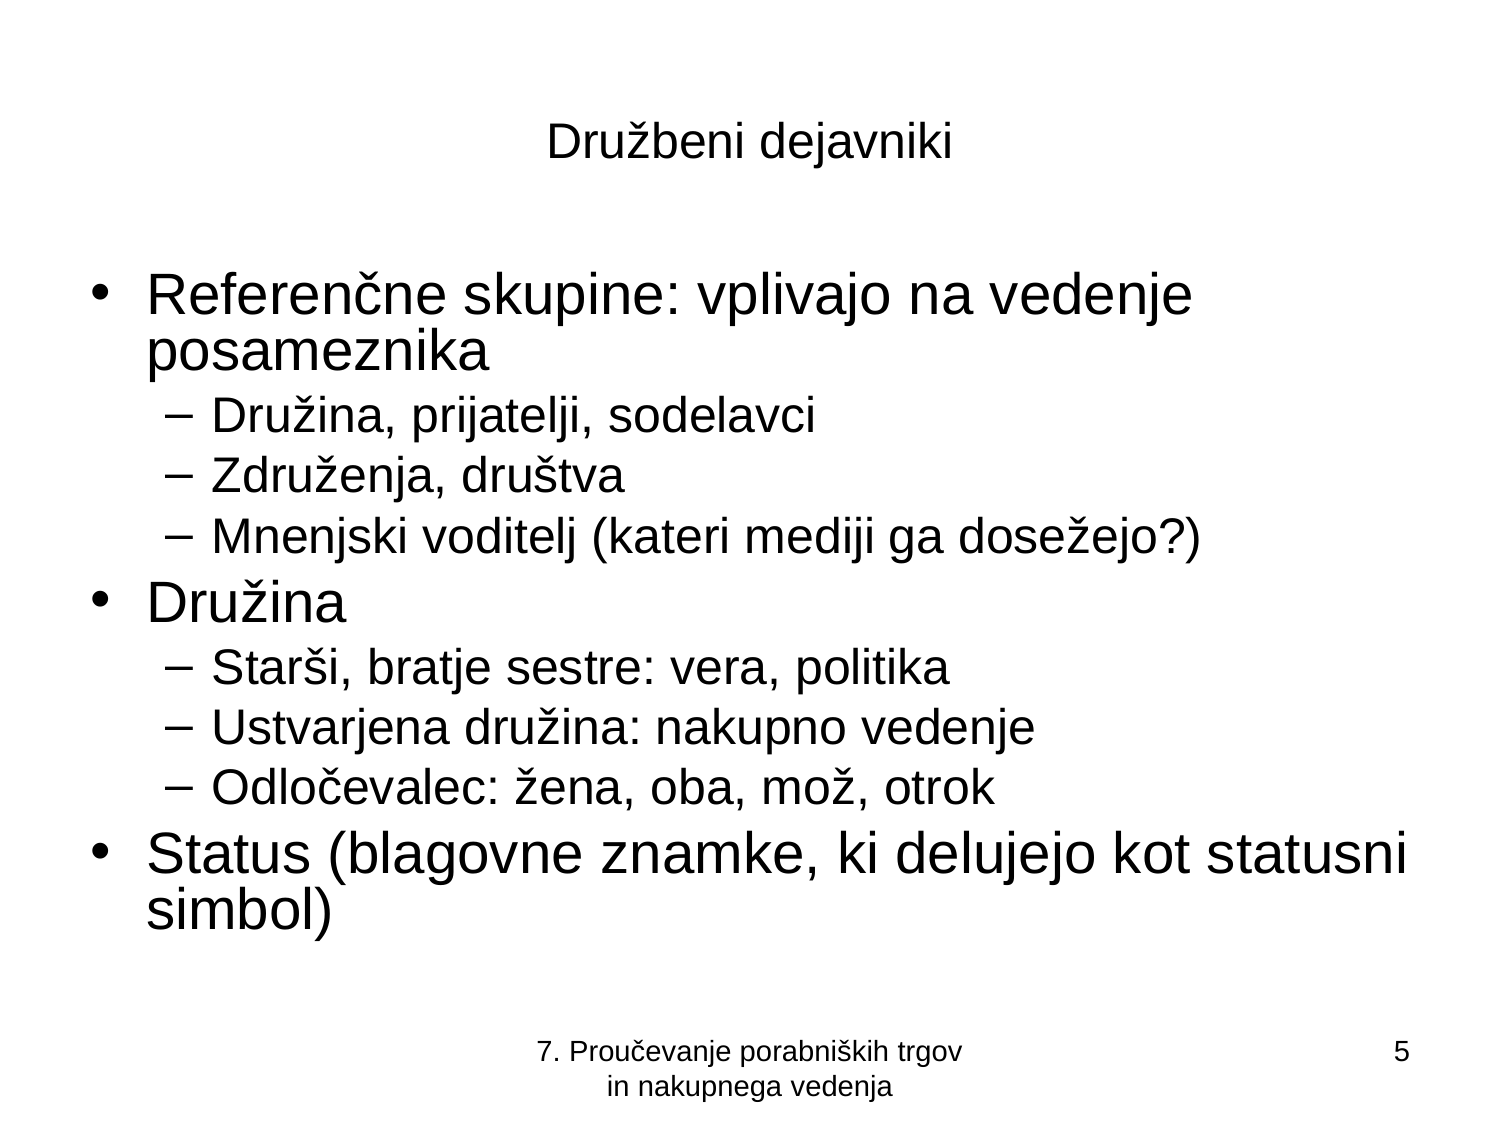

# Družbeni dejavniki
Referenčne skupine: vplivajo na vedenje posameznika
Družina, prijatelji, sodelavci
Združenja, društva
Mnenjski voditelj (kateri mediji ga dosežejo?)
Družina
Starši, bratje sestre: vera, politika
Ustvarjena družina: nakupno vedenje
Odločevalec: žena, oba, mož, otrok
Status (blagovne znamke, ki delujejo kot statusni simbol)
7. Proučevanje porabniških trgov in nakupnega vedenja